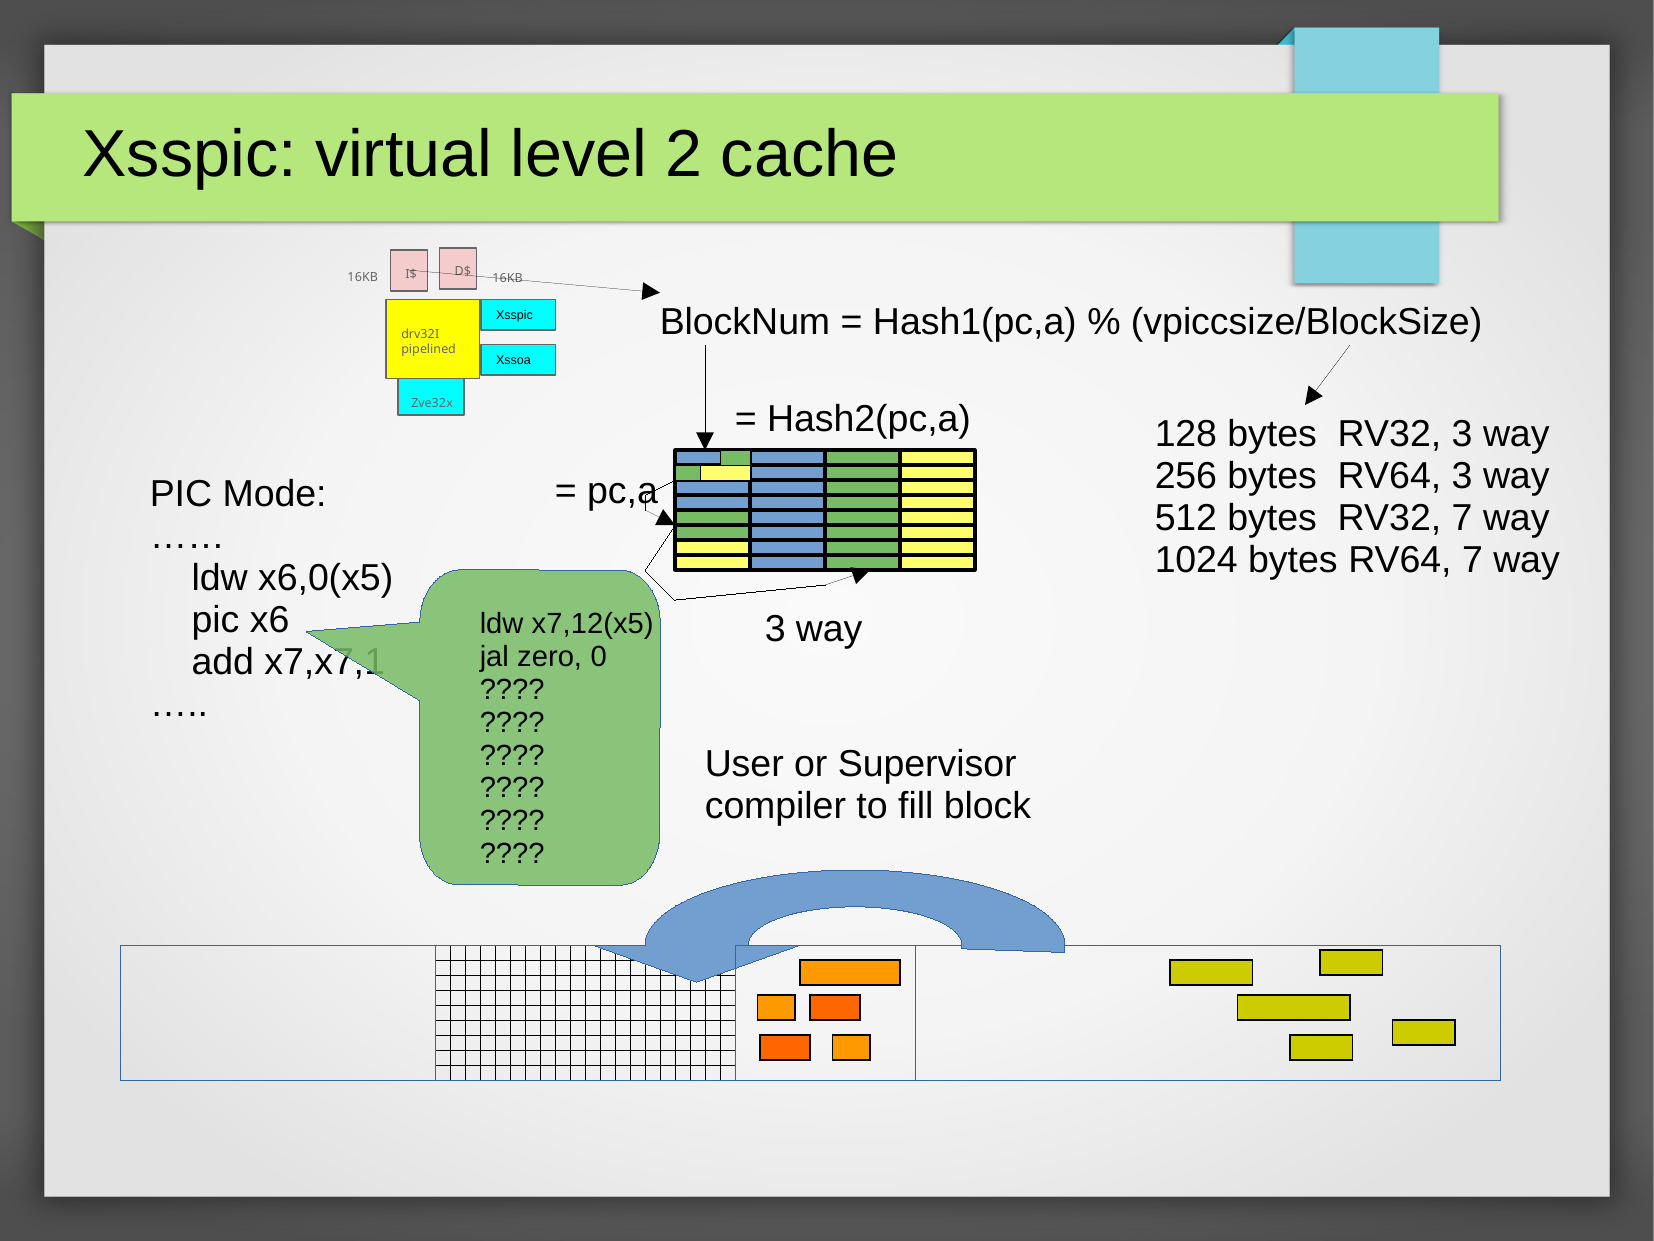

# Xsspic: virtual level 2 cache
D$
I$
16KB
16KB
BlockNum = Hash1(pc,a) % (vpiccsize/BlockSize)
Xsspic
drv32I
pipelined
Xssoa
Zve32x
= Hash2(pc,a)
128 bytes RV32, 3 way
256 bytes RV64, 3 way
512 bytes RV32, 7 way
1024 bytes RV64, 7 way
= pc,a
PIC Mode:
……
 ldw x6,0(x5)
 pic x6
 add x7,x7,1
…..
ldw x7,12(x5)
jal zero, 0
????
????
????
????
????
????
3 way
User or Supervisor compiler to fill block